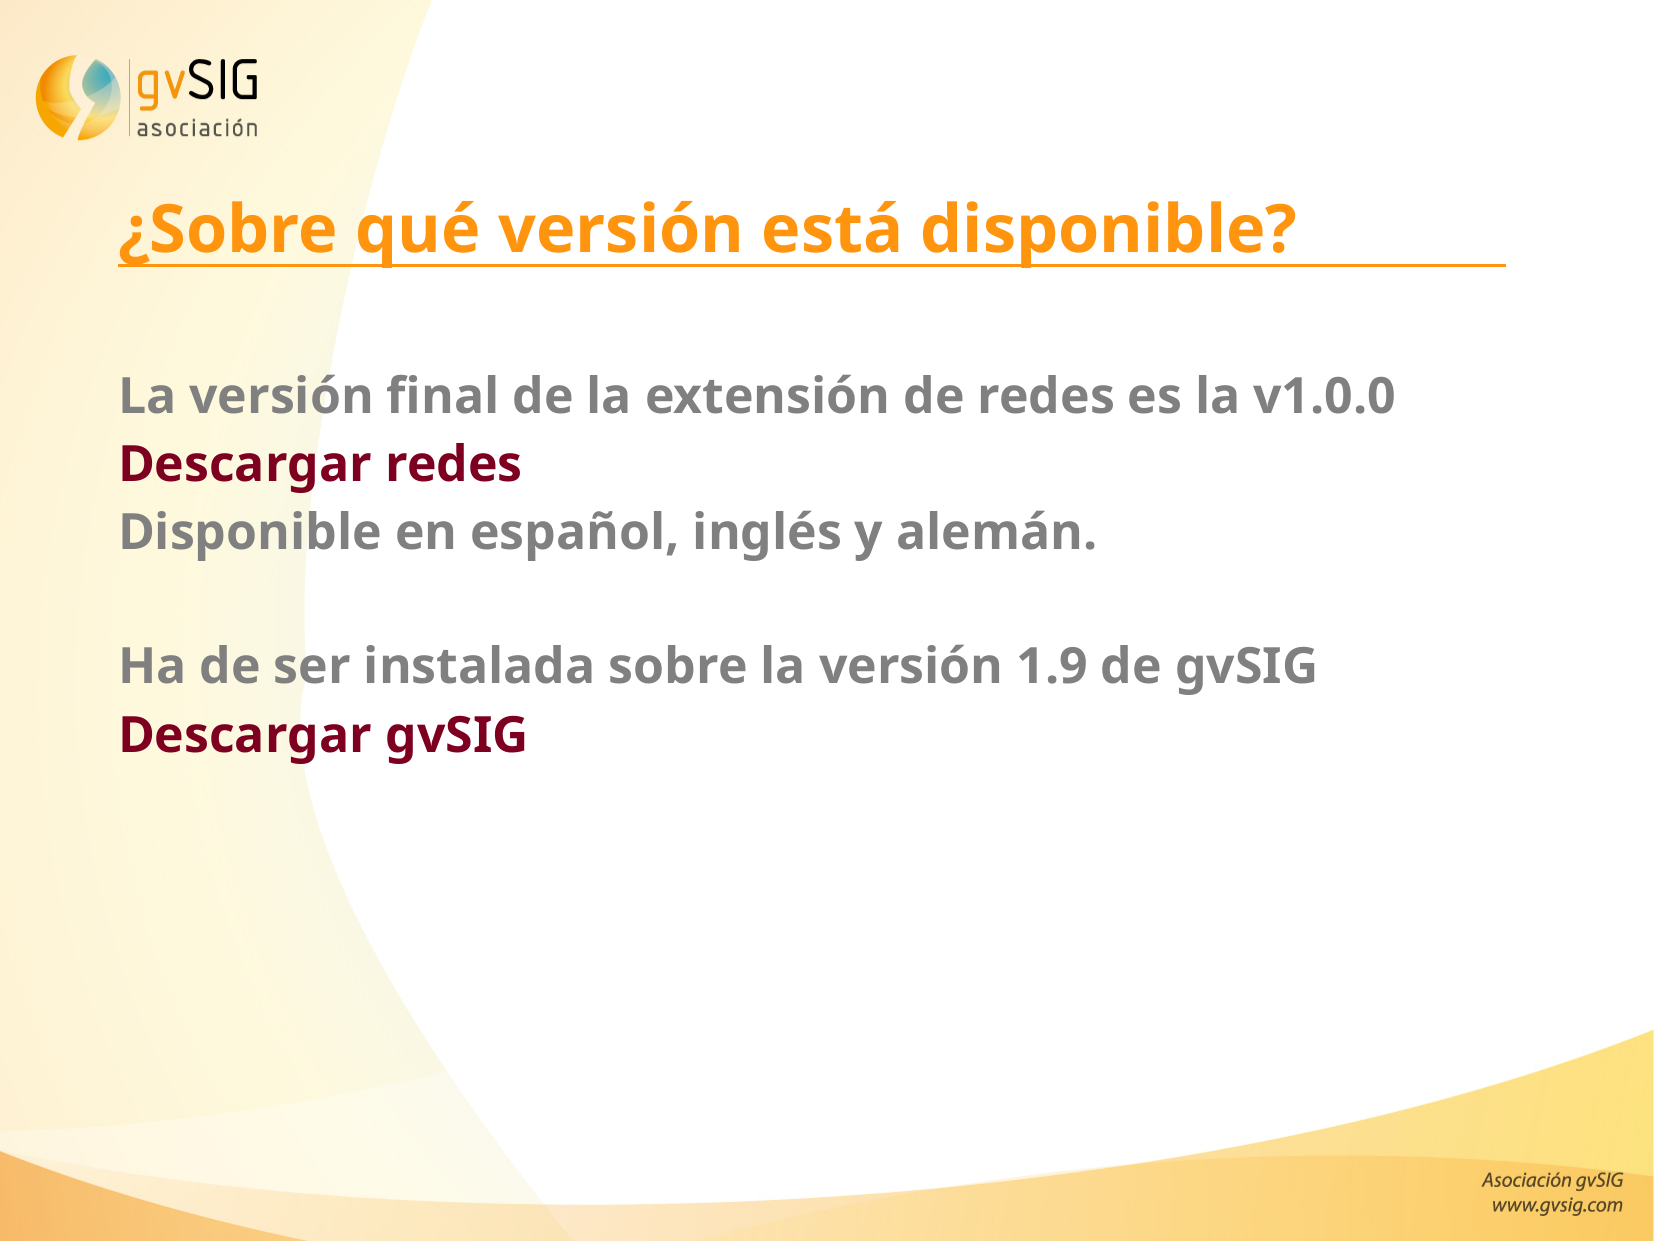

# ¿Sobre qué versión está disponible?
La versión final de la extensión de redes es la v1.0.0
Descargar redes
Disponible en español, inglés y alemán.
Ha de ser instalada sobre la versión 1.9 de gvSIG
Descargar gvSIG